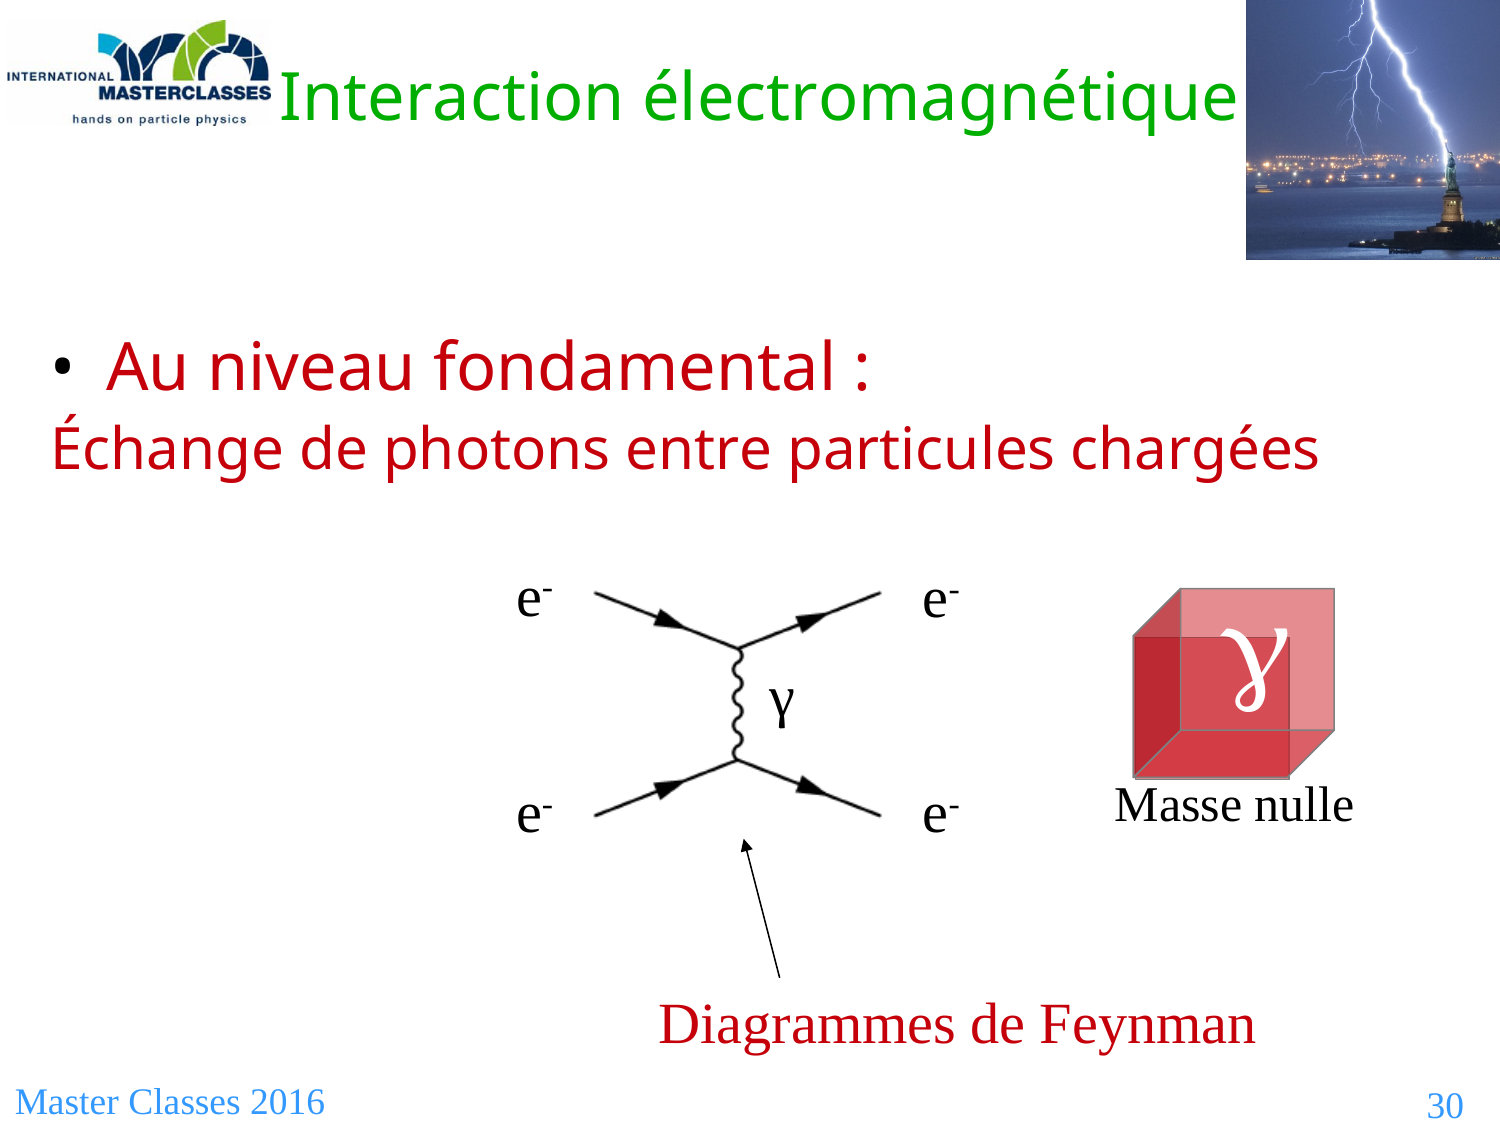

# Interaction électromagnétique
Au niveau fondamental :
Échange de photons entre particules chargées
e-
e-
γ
e-
e-
γ
Masse nulle
Diagrammes de Feynman
Master Classes 2016
30